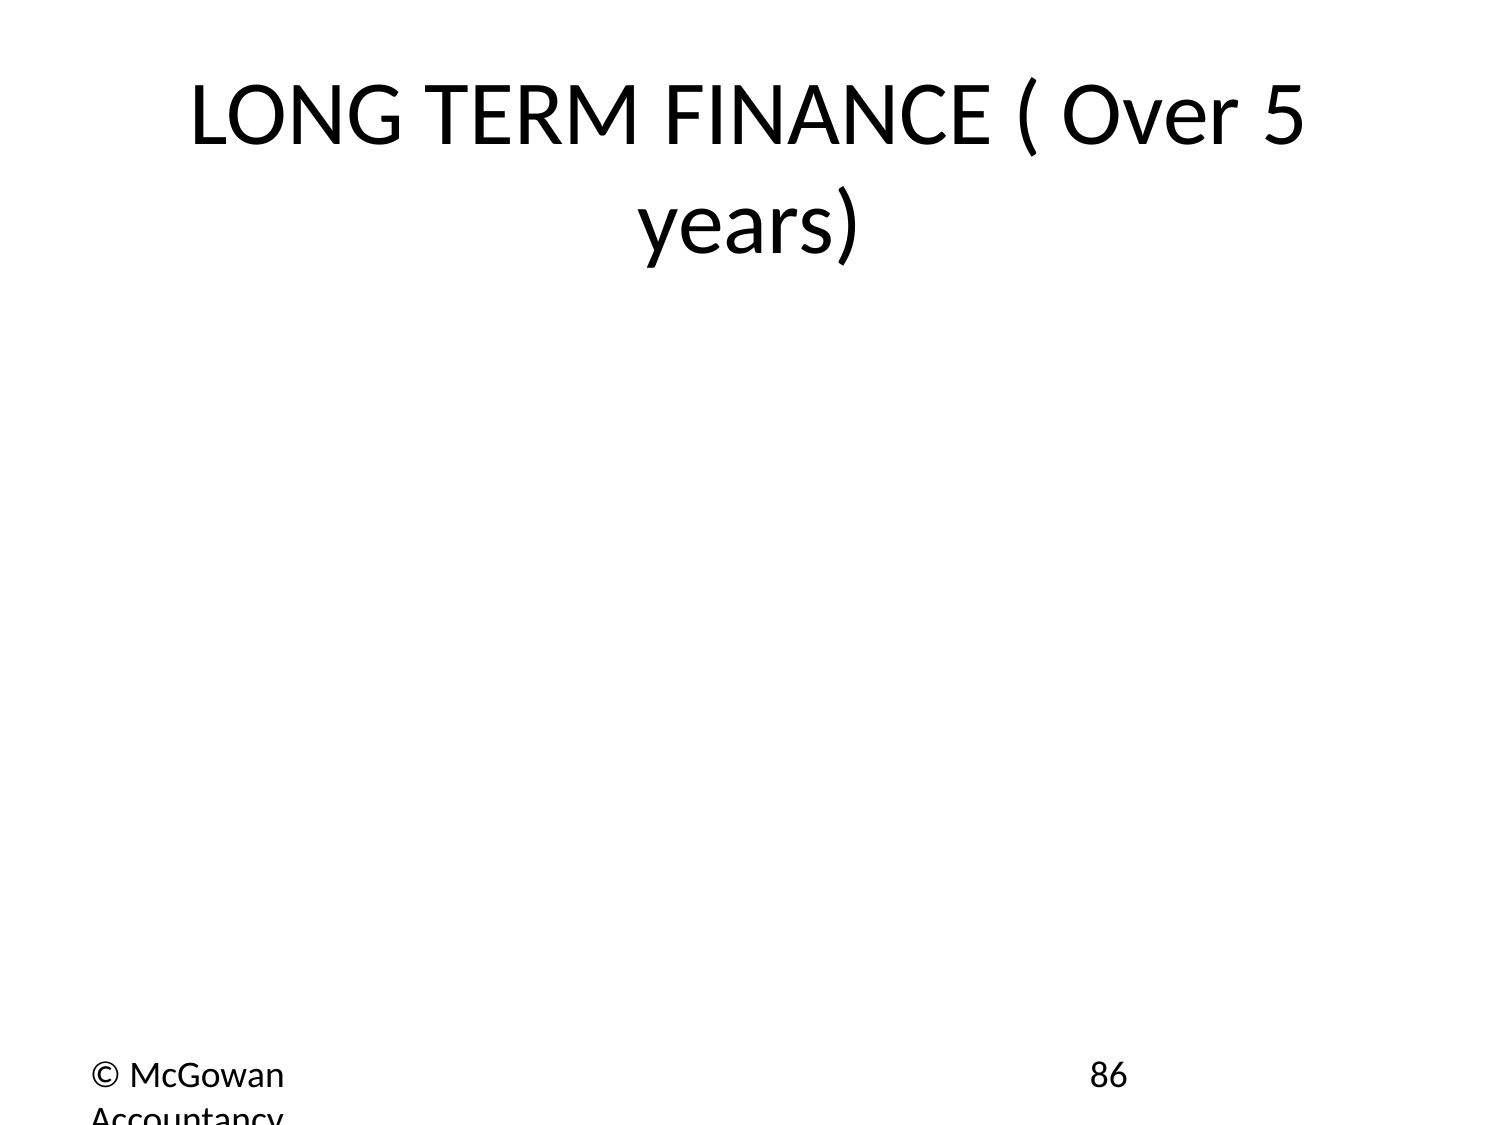

# LONG TERM FINANCE ( Over 5 years)
© McGowan Accountancy Services